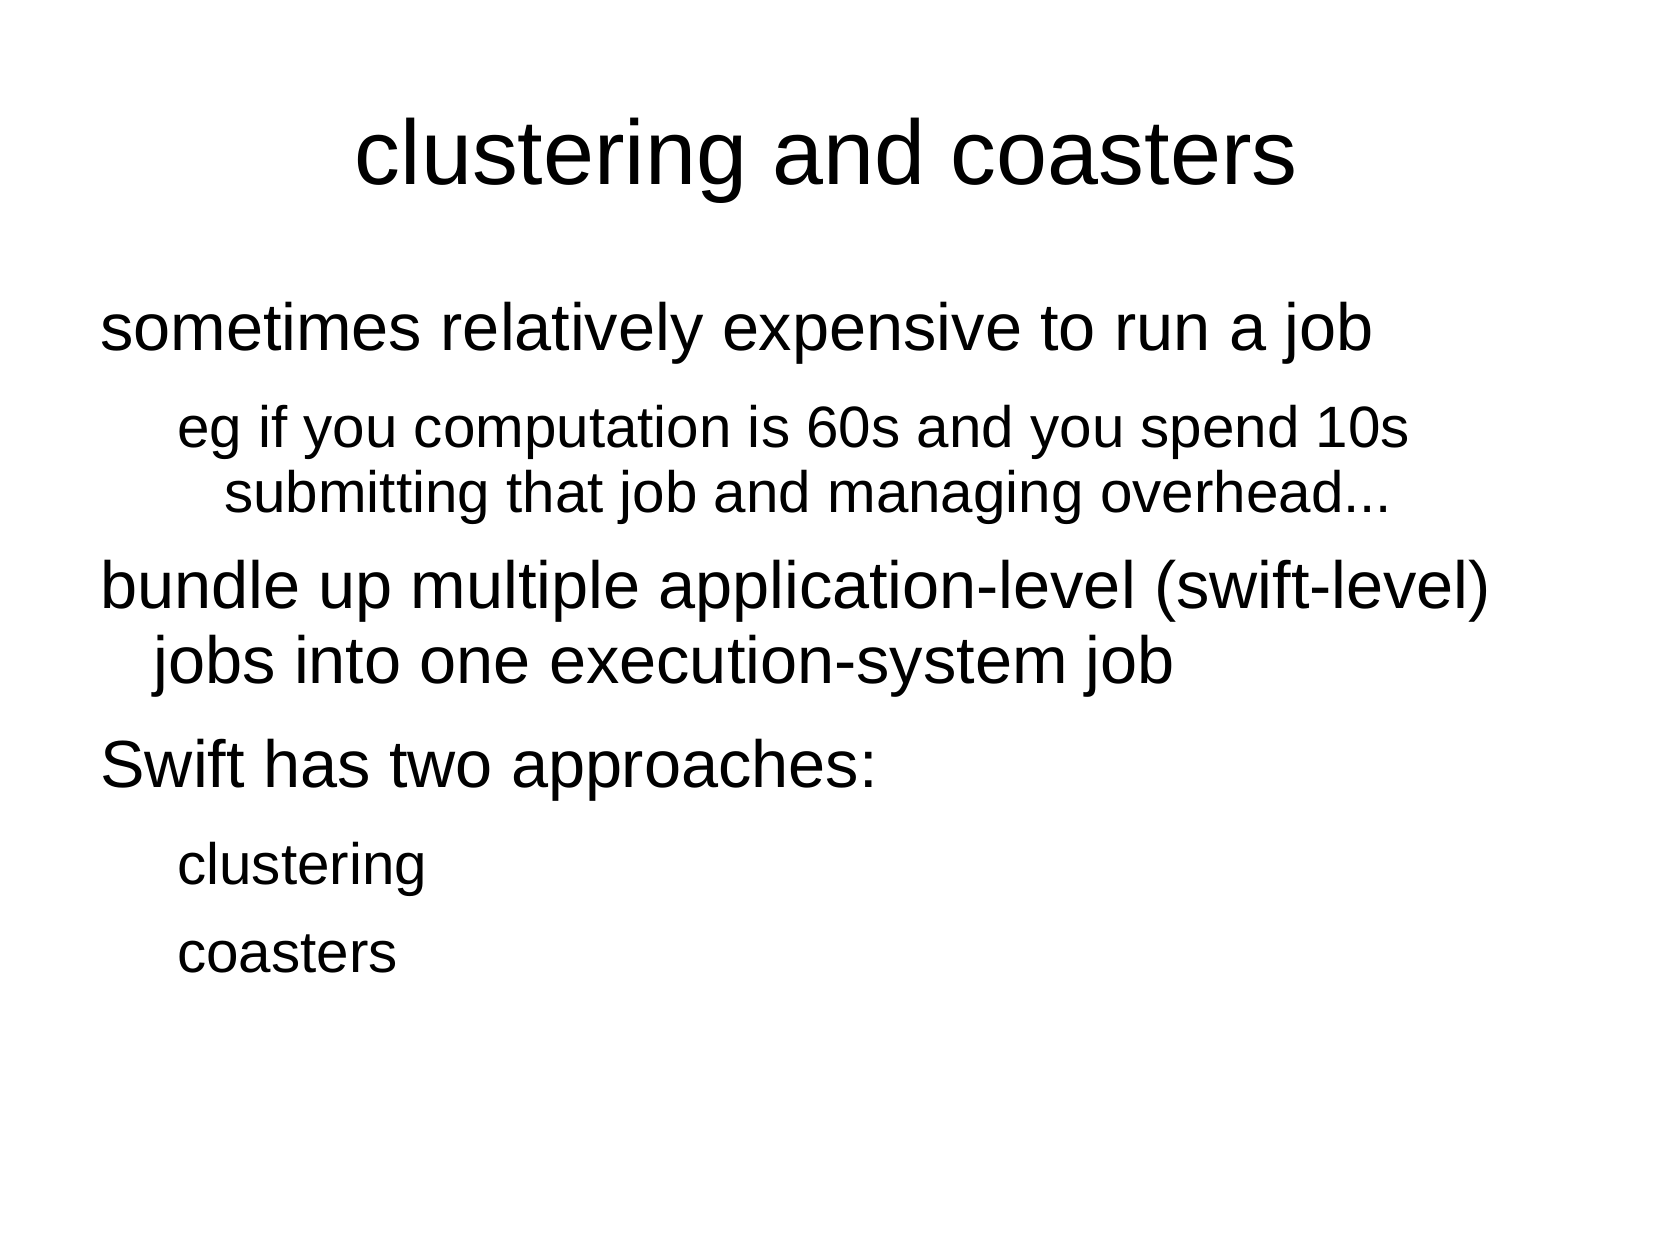

# clustering and coasters
sometimes relatively expensive to run a job
eg if you computation is 60s and you spend 10s submitting that job and managing overhead...
bundle up multiple application-level (swift-level) jobs into one execution-system job
Swift has two approaches:
clustering
coasters